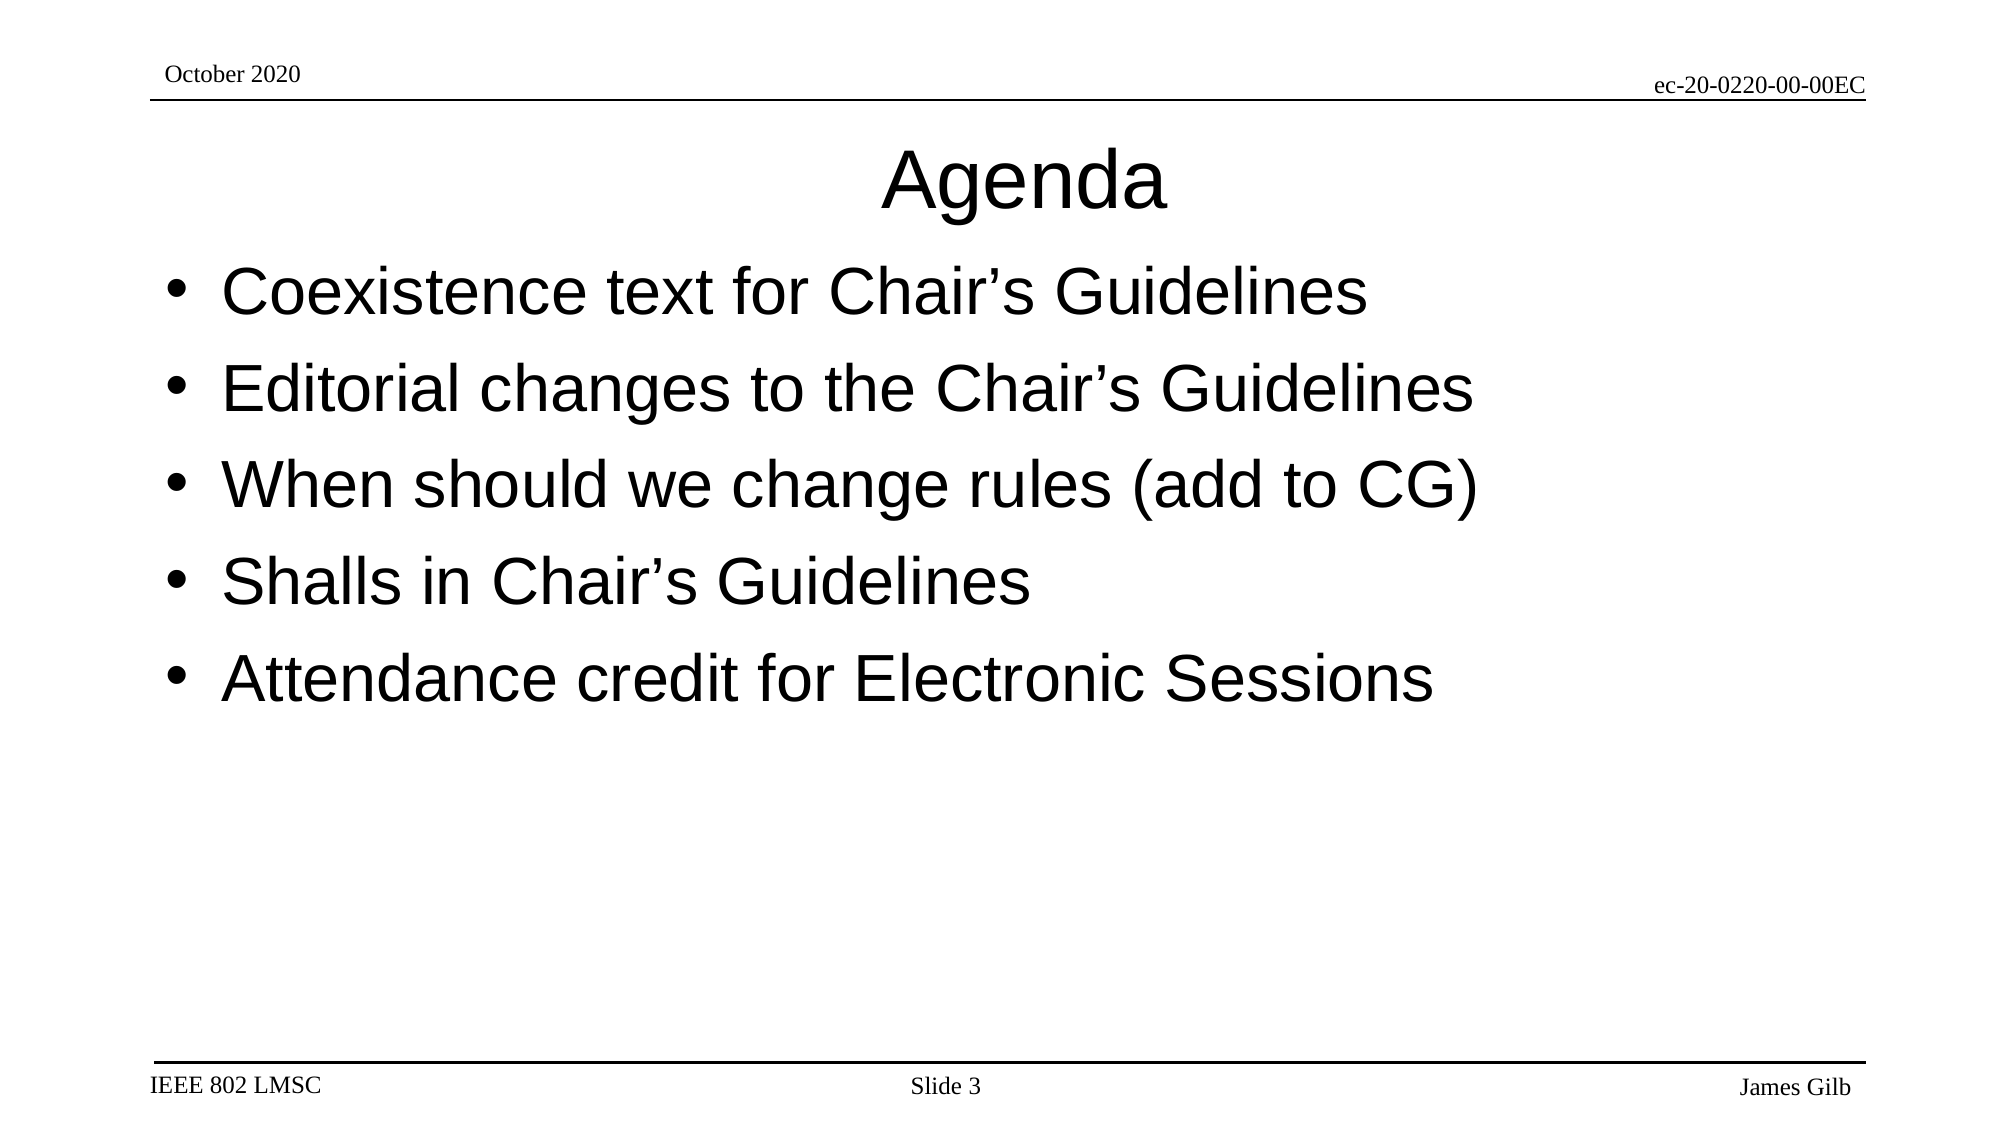

# Agenda
Coexistence text for Chair’s Guidelines
Editorial changes to the Chair’s Guidelines
When should we change rules (add to CG)
Shalls in Chair’s Guidelines
Attendance credit for Electronic Sessions
3